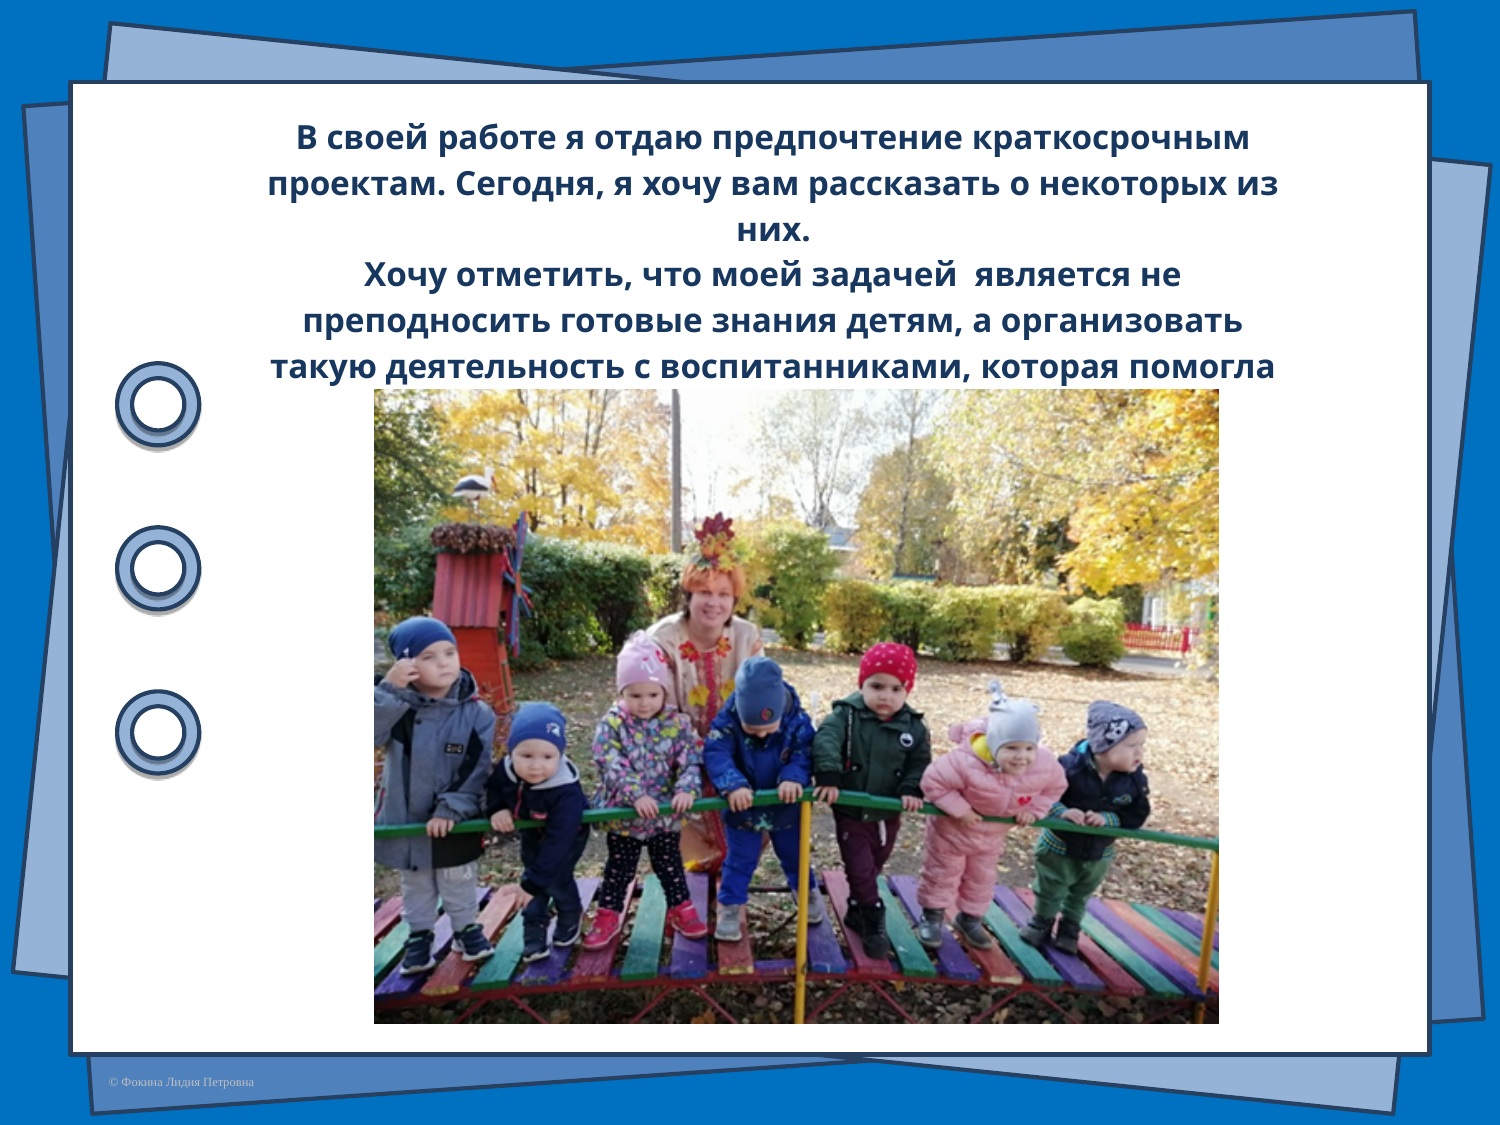

# В своей работе я отдаю предпочтение краткосрочным проектам. Сегодня, я хочу вам рассказать о некоторых из них. Хочу отметить, что моей задачей  является не преподносить готовые знания детям, а организовать такую деятельность с воспитанниками, которая помогла бы добыть эти знания.